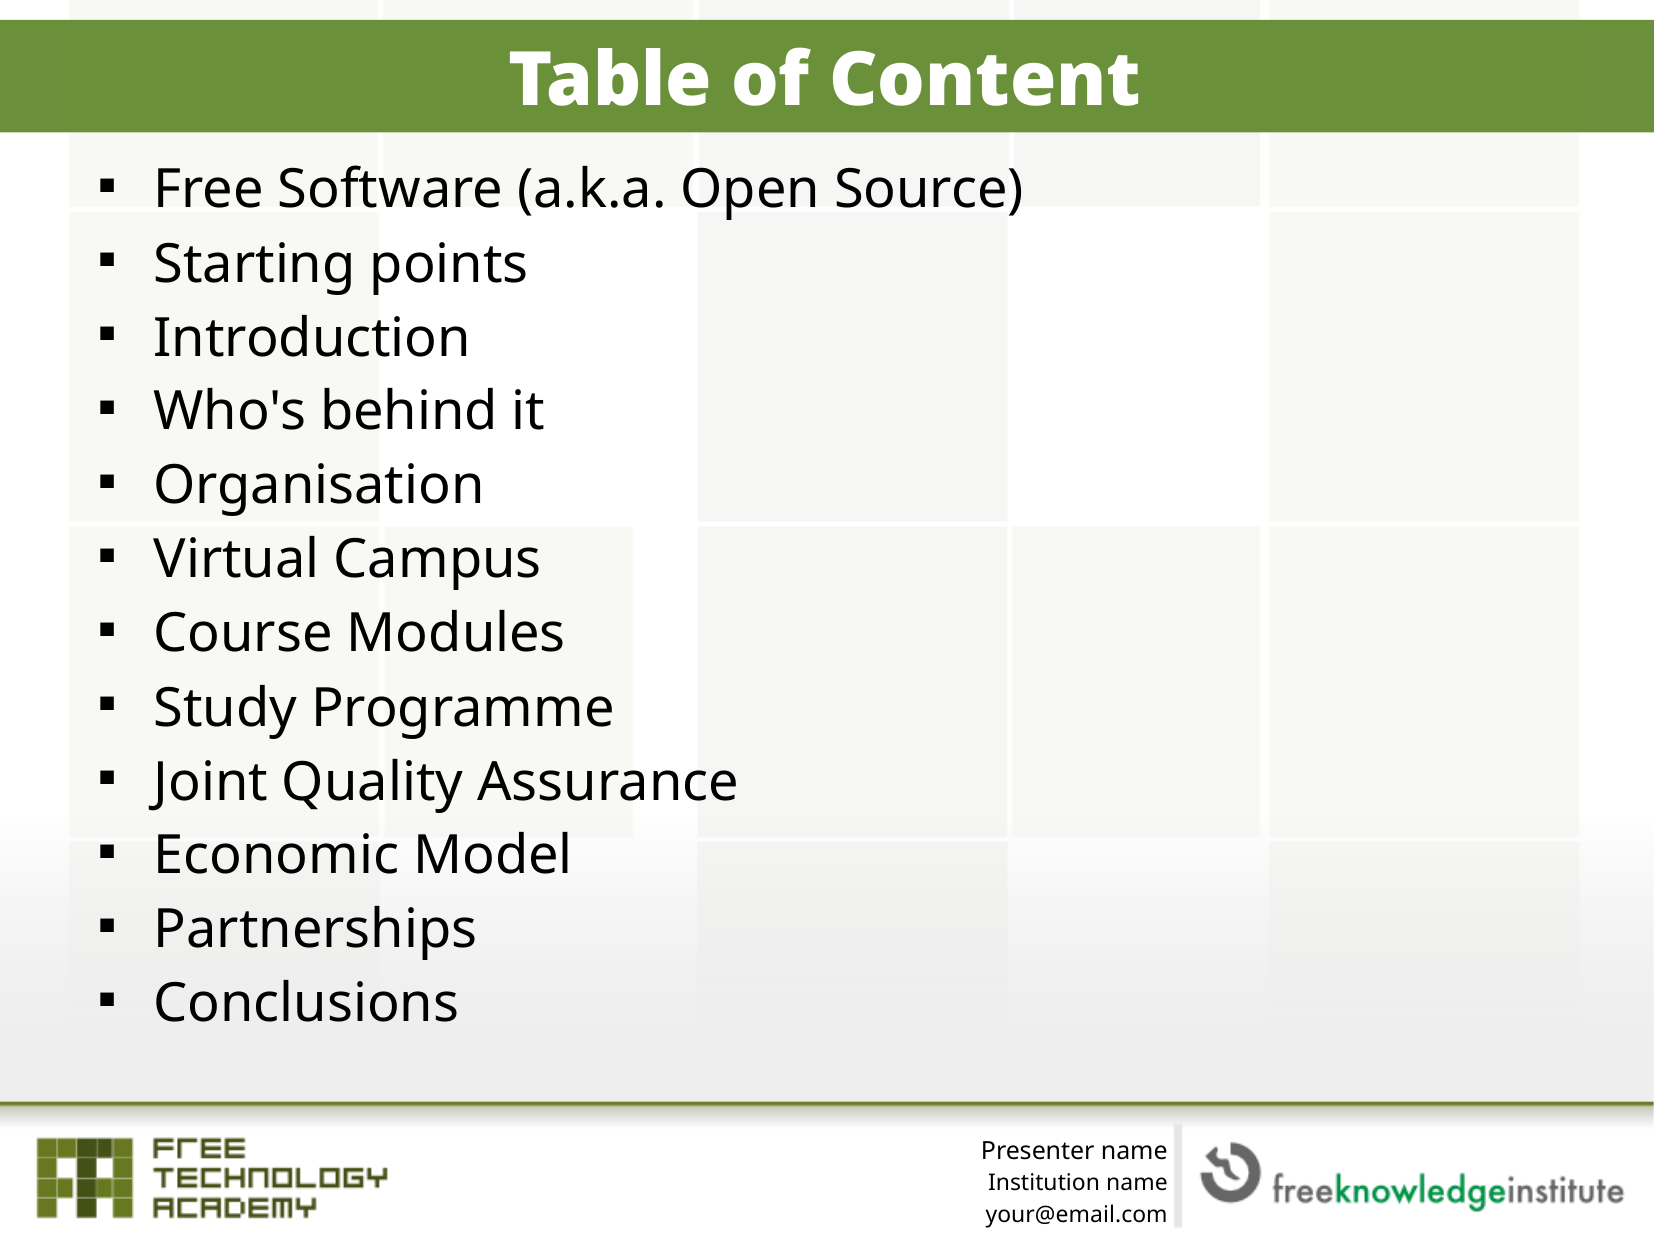

# Table of Content
Free Software (a.k.a. Open Source)
Starting points
Introduction
Who's behind it
Organisation
Virtual Campus
Course Modules
Study Programme
Joint Quality Assurance
Economic Model
Partnerships
Conclusions